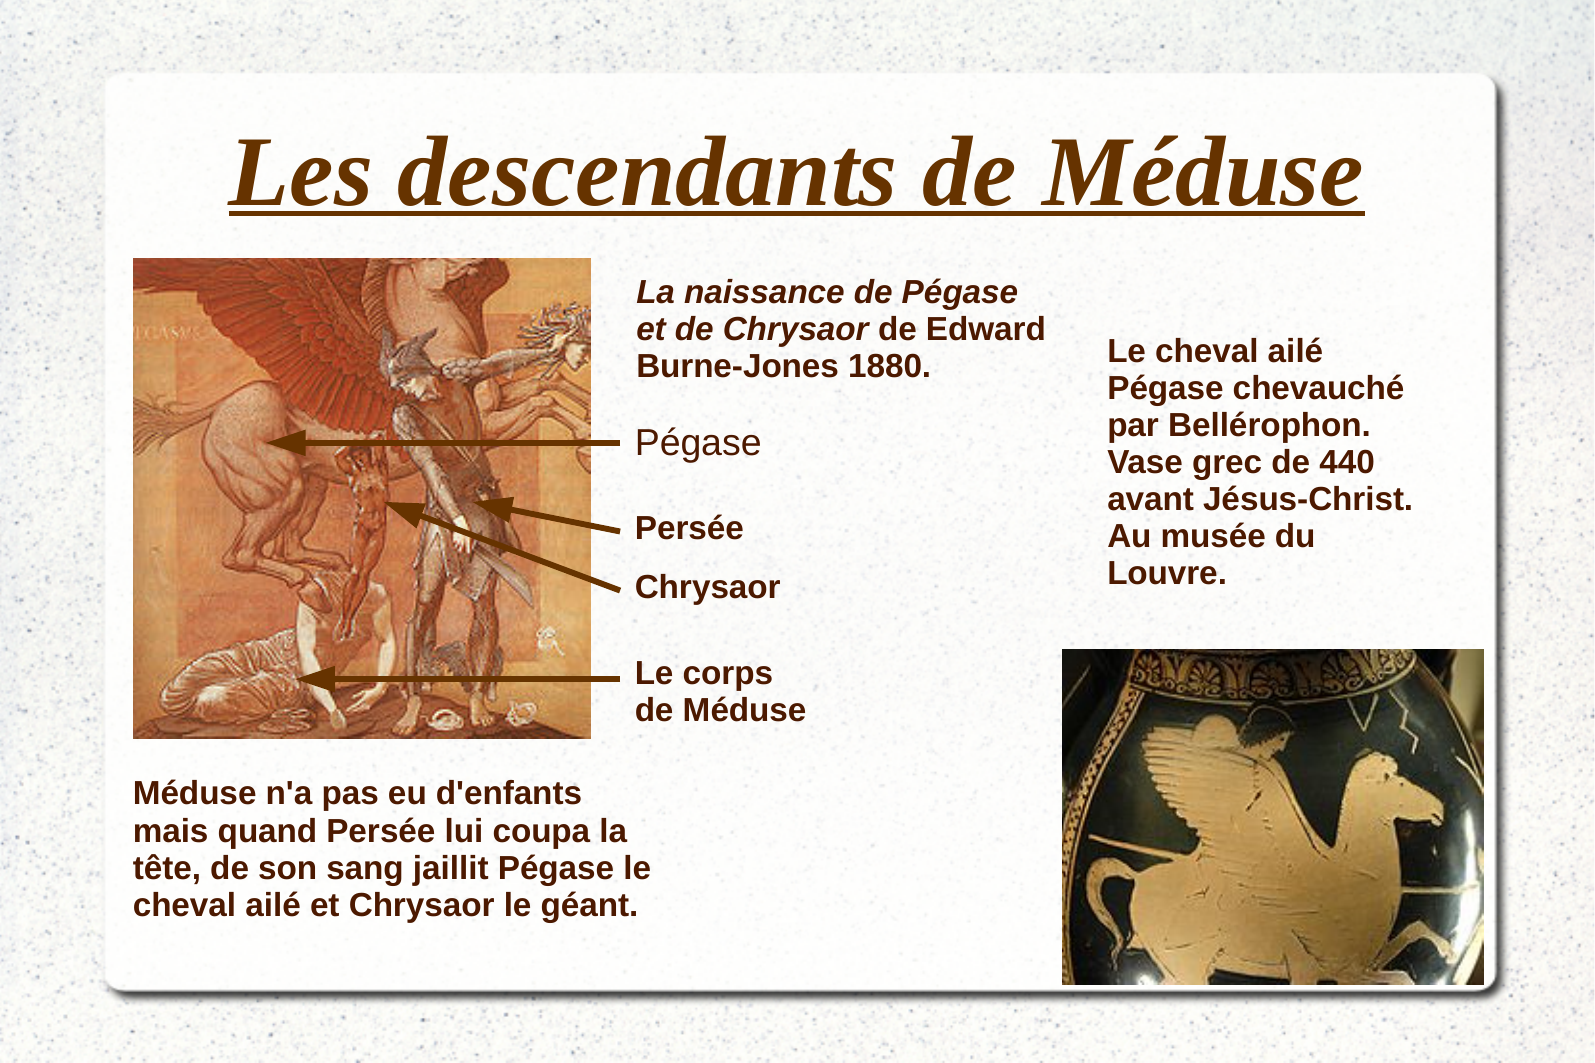

# Les descendants de Méduse
La naissance de Pégase et de Chrysaor de Edward Burne-Jones 1880.
Le cheval ailé Pégase chevauché par Bellérophon. Vase grec de 440 avant Jésus-Christ. Au musée du Louvre.
Pégase
Persée
Chrysaor
Le corps de Méduse
Méduse n'a pas eu d'enfants mais quand Persée lui coupa la tête, de son sang jaillit Pégase le cheval ailé et Chrysaor le géant.